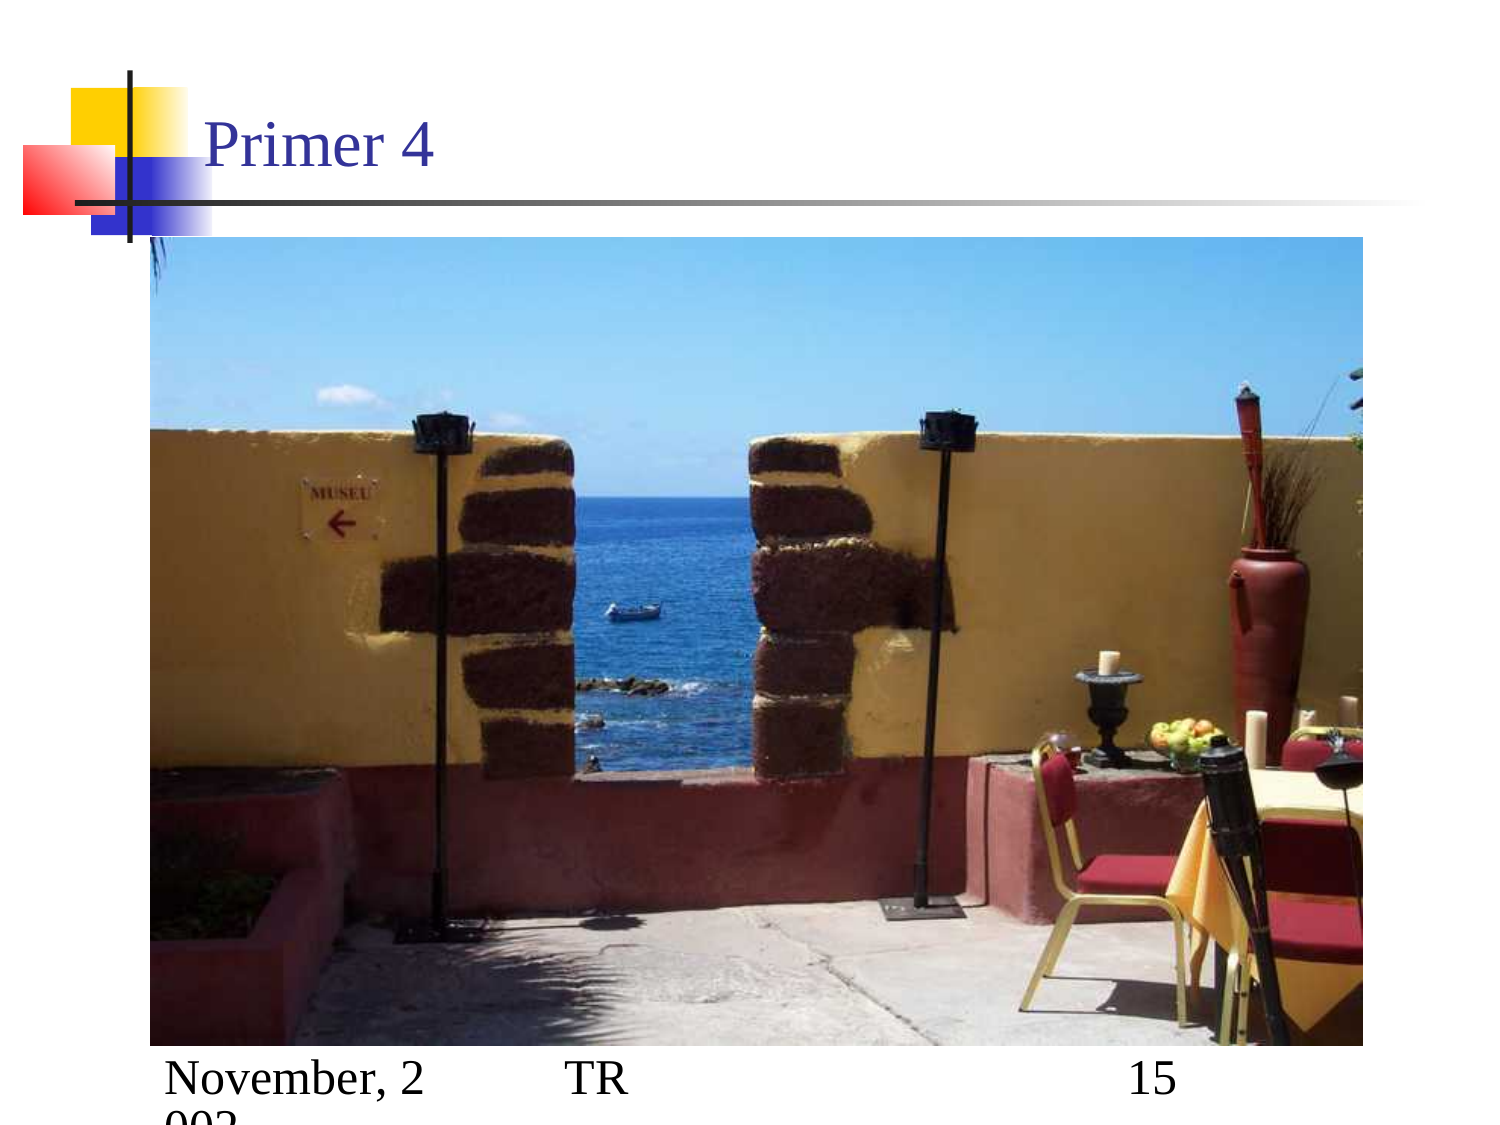

# Primer 4
November, 2002
TR
15